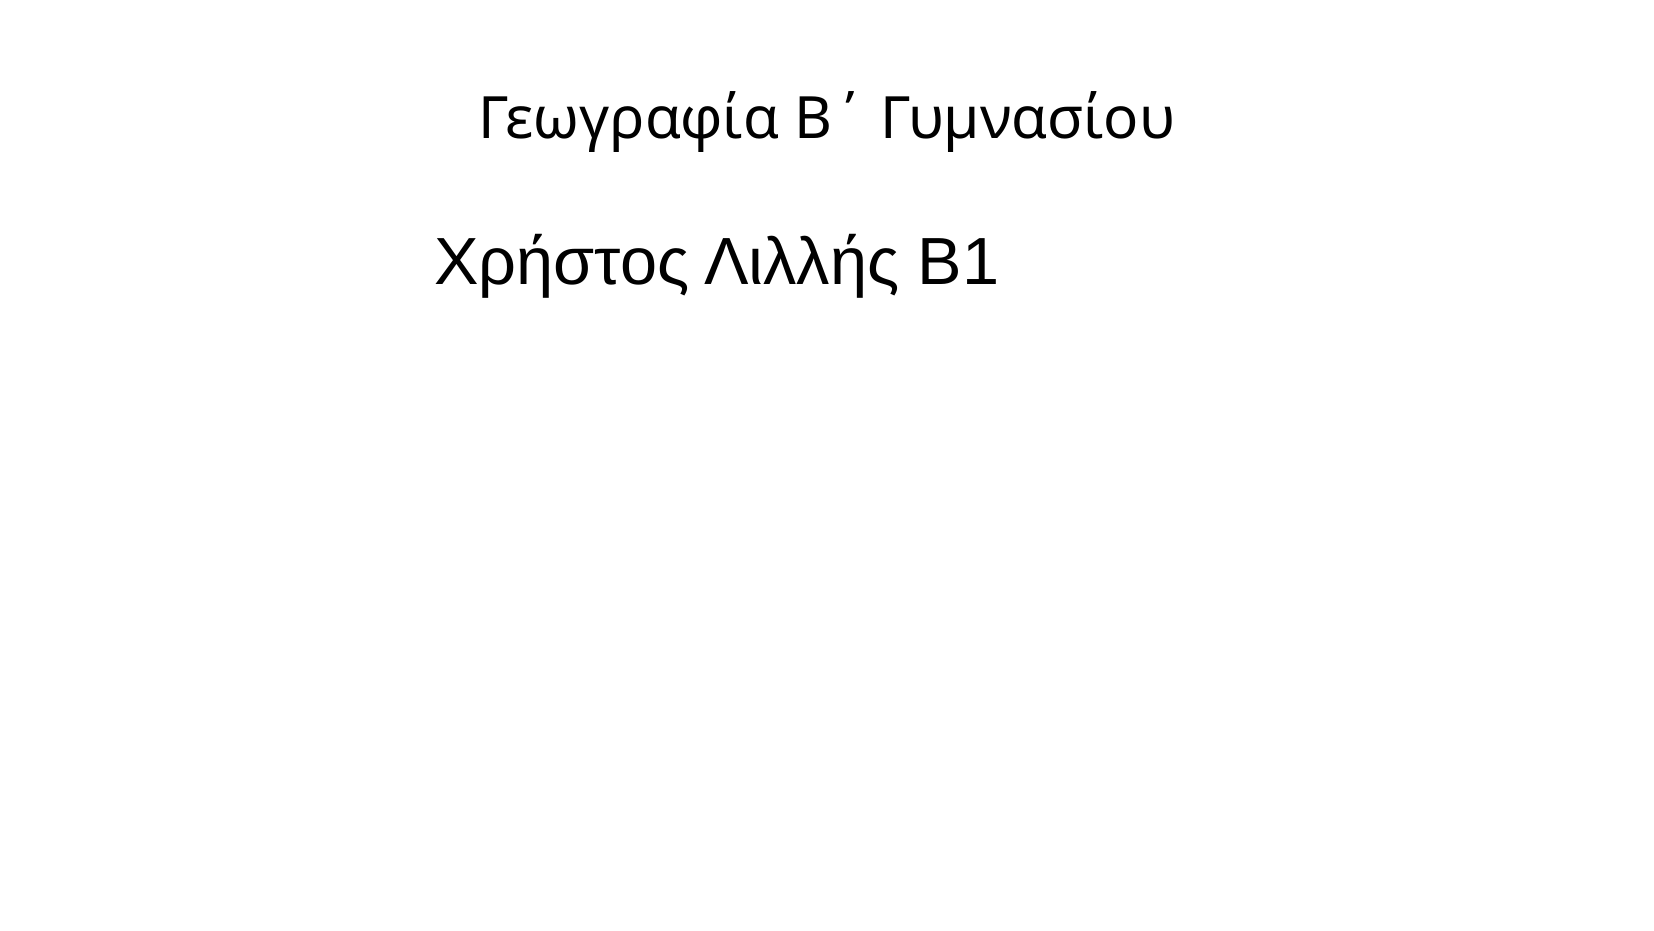

# Γεωγραφία Β΄ Γυμνασίου
 Χρήστος Λιλλής Β1